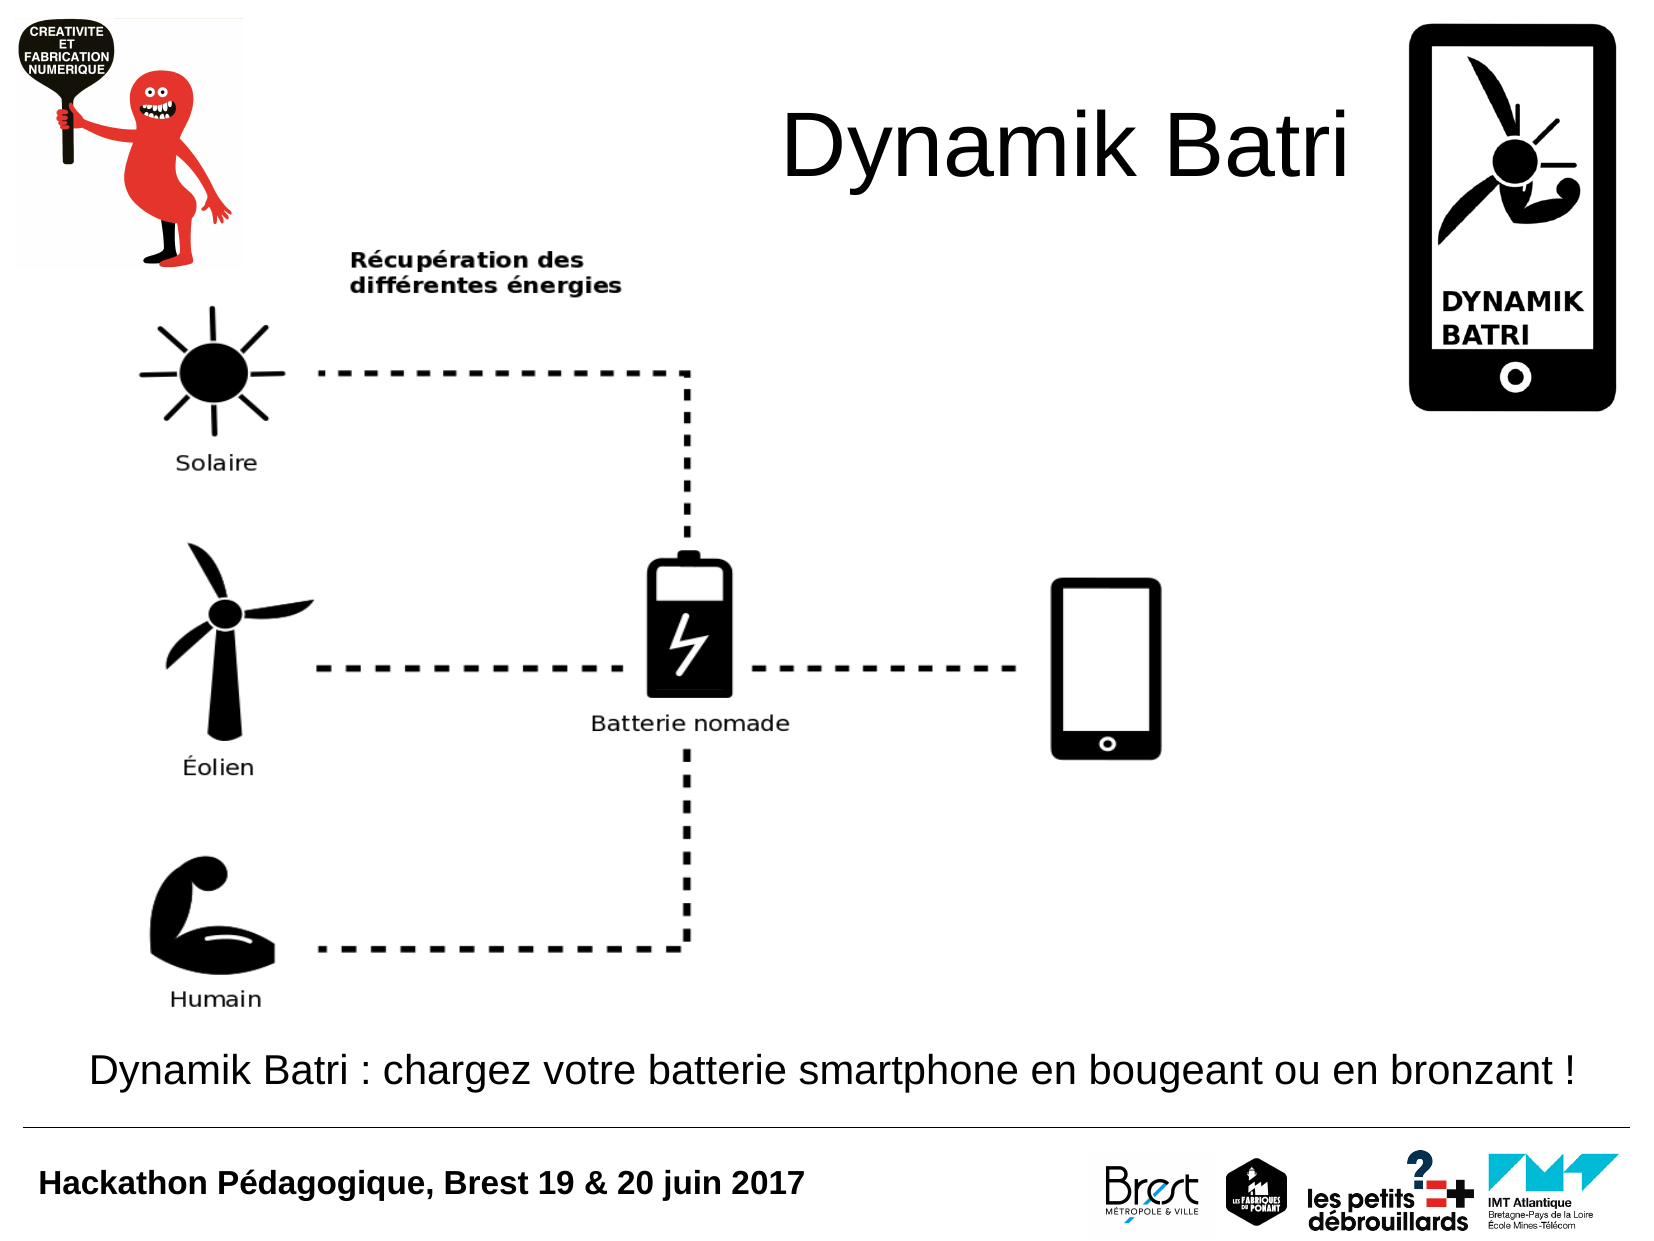

# Dynamik Batri
Dynamik Batri : chargez votre batterie smartphone en bougeant ou en bronzant !
Hackathon Pédagogique, Brest 19 & 20 juin 2017